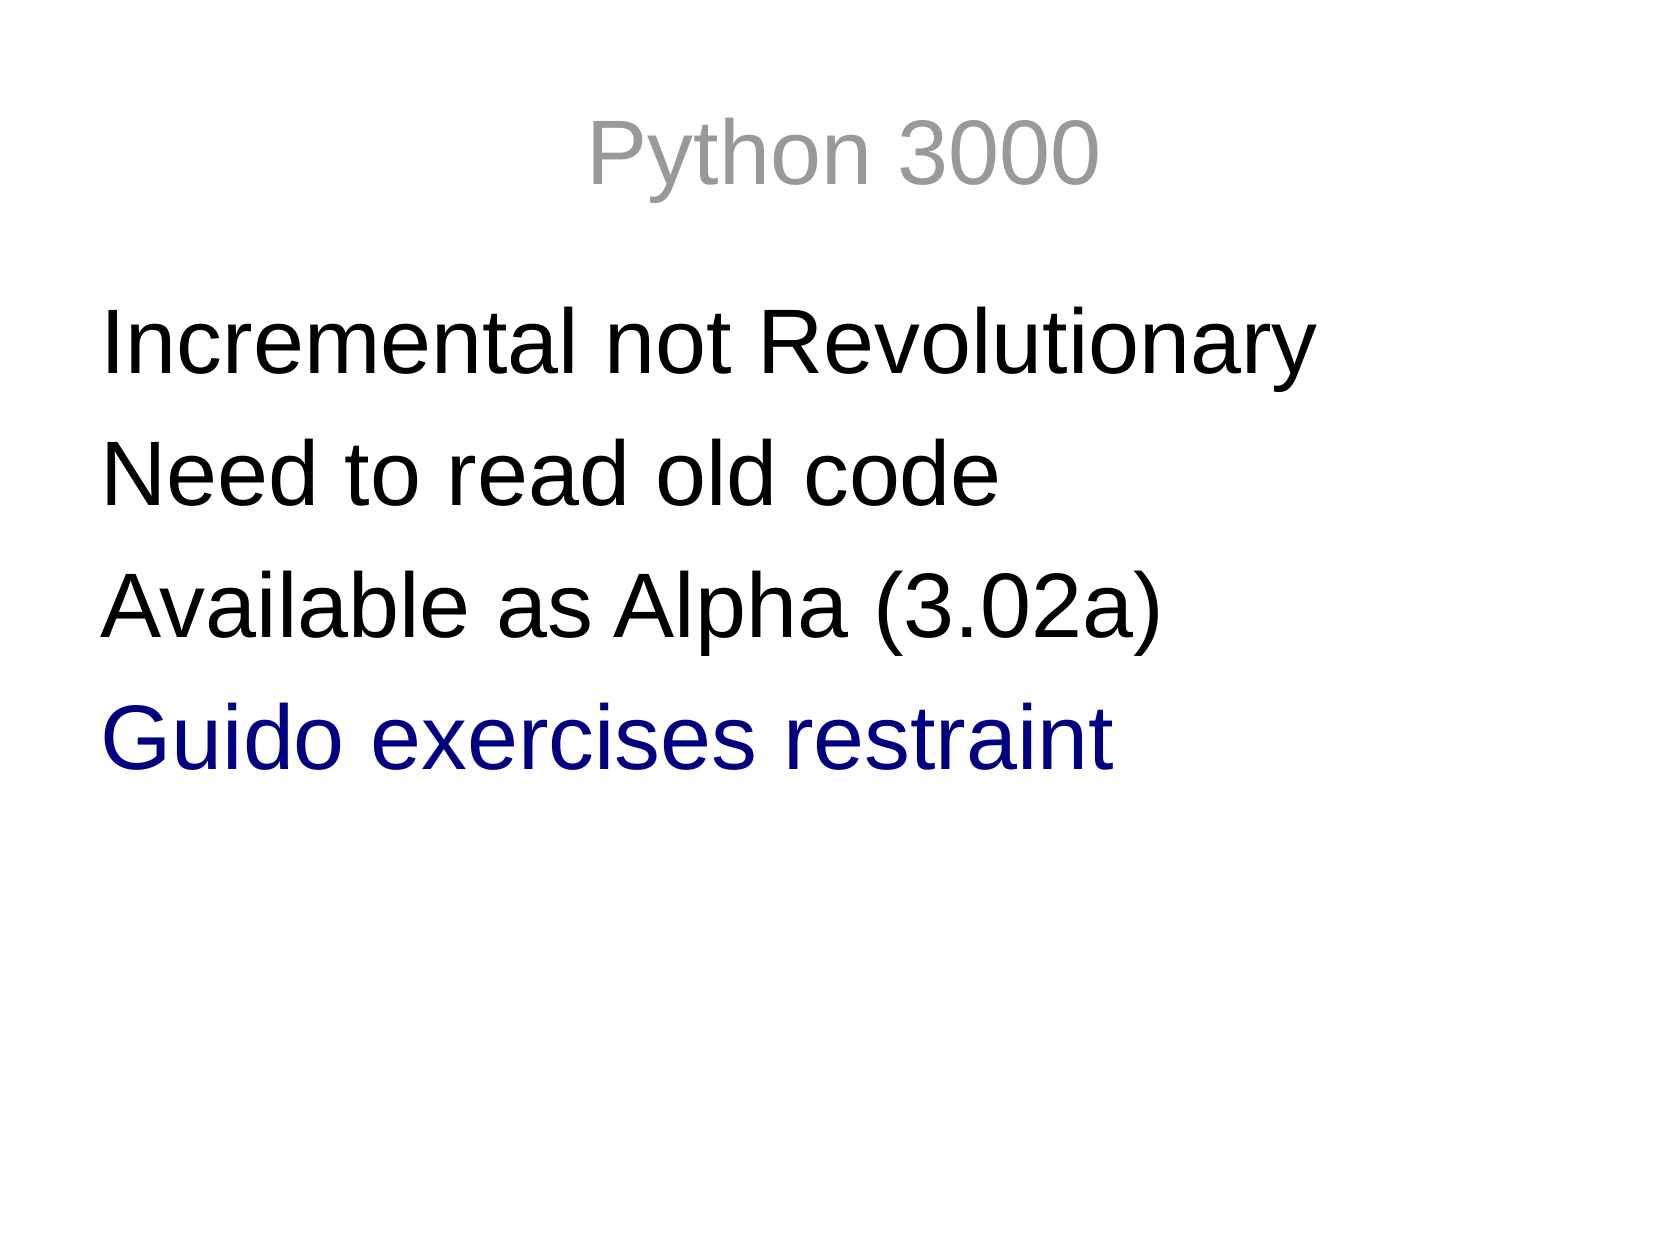

# Python 3000
Incremental not Revolutionary
Need to read old code
Available as Alpha (3.02a)
Guido exercises restraint